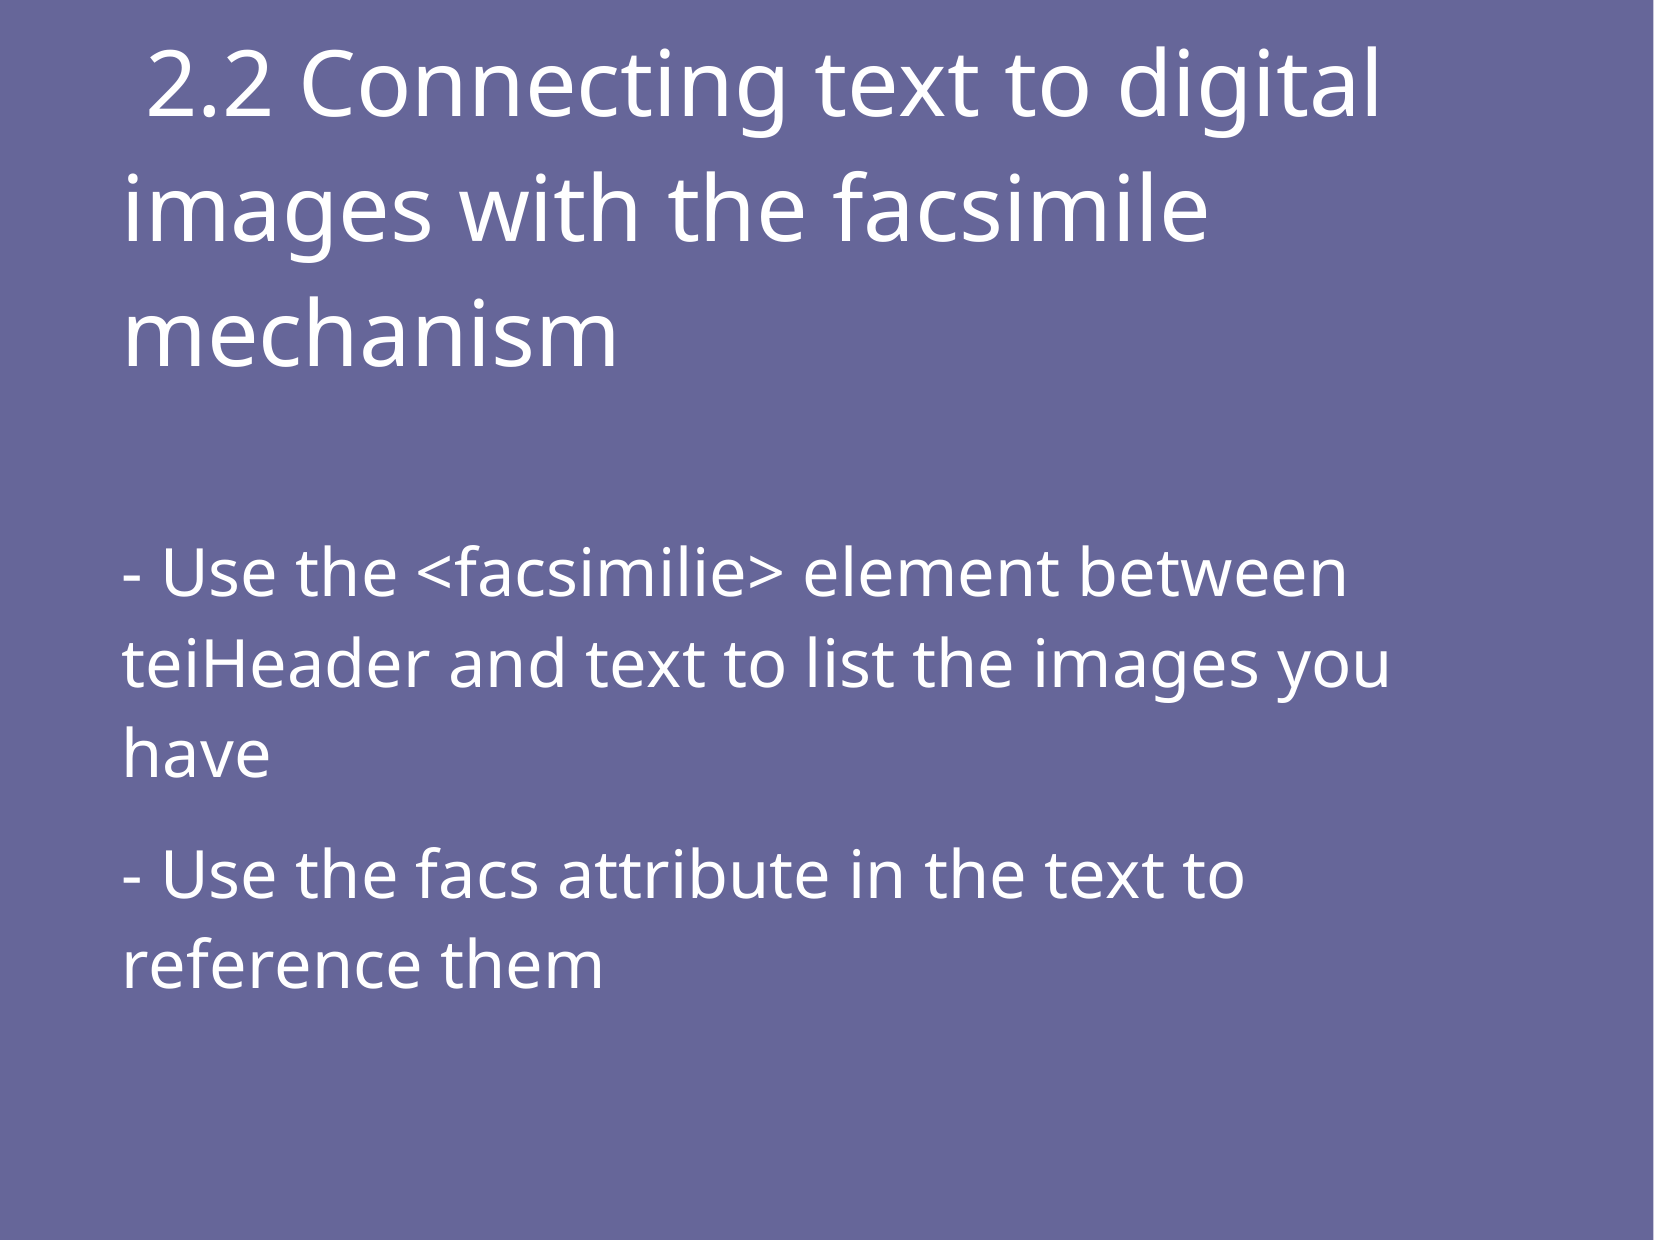

# 2.2 Connecting text to digital images with the facsimile mechanism
- Use the <facsimilie> element between teiHeader and text to list the images you have
- Use the facs attribute in the text to reference them